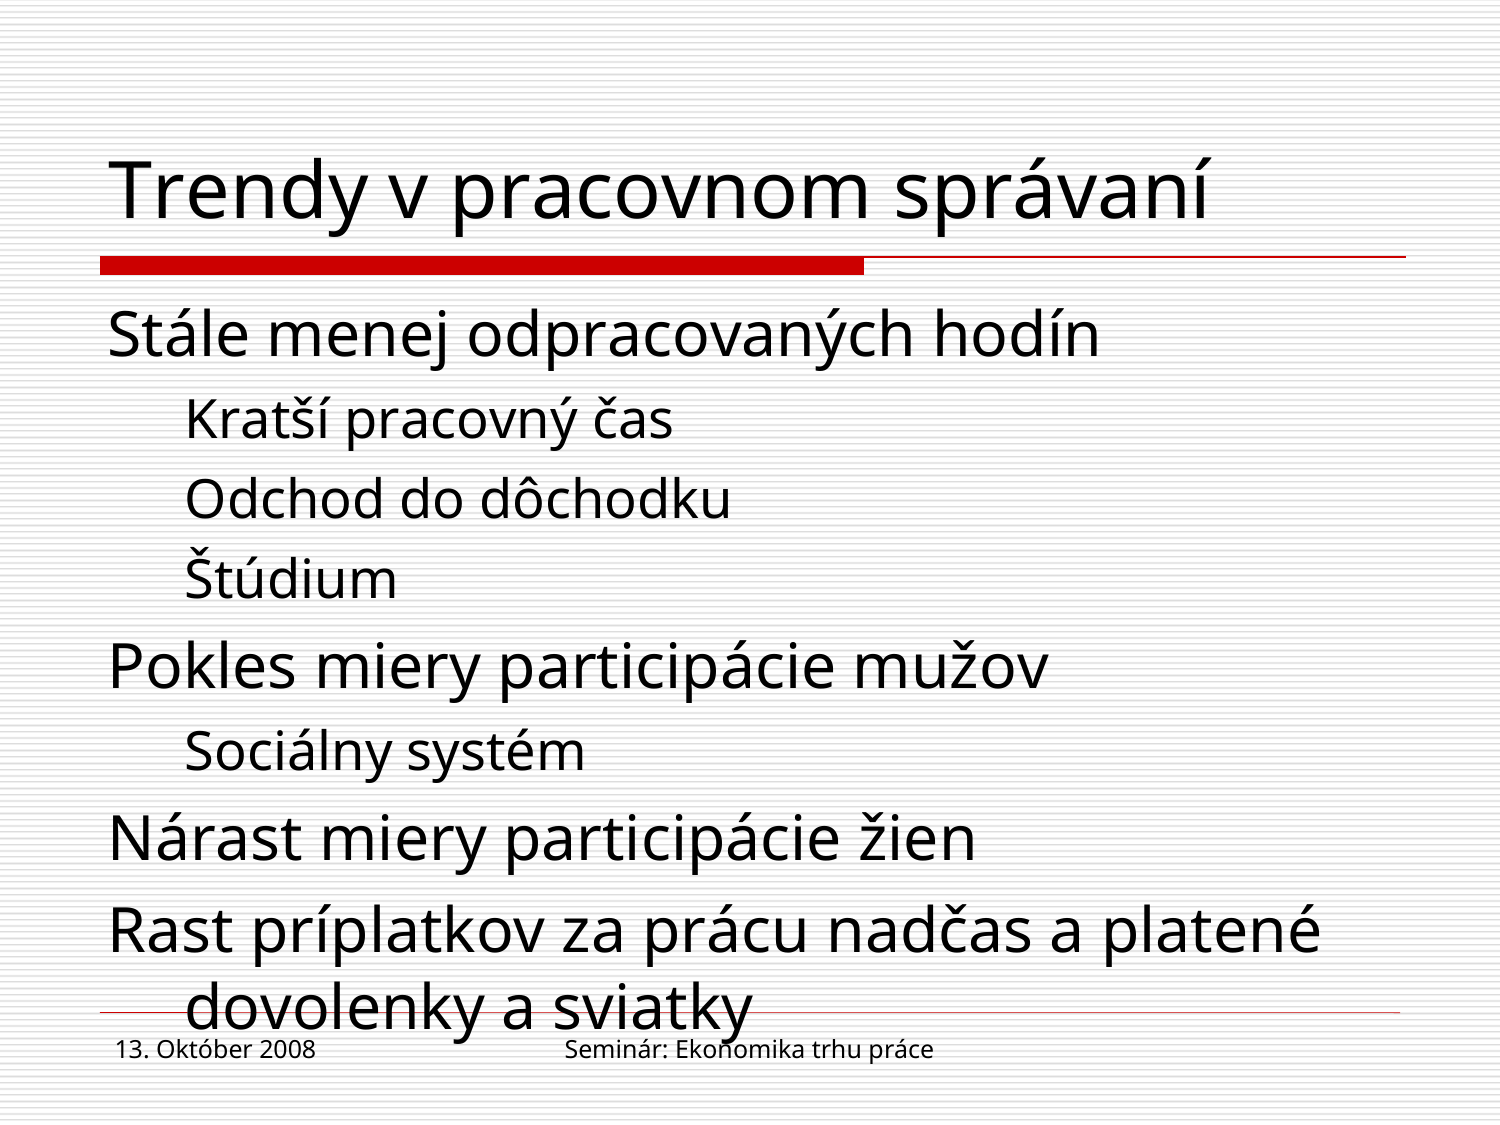

# Trendy v pracovnom správaní
Stále menej odpracovaných hodín
Kratší pracovný čas
Odchod do dôchodku
Štúdium
Pokles miery participácie mužov
Sociálny systém
Nárast miery participácie žien
Rast príplatkov za prácu nadčas a platené dovolenky a sviatky